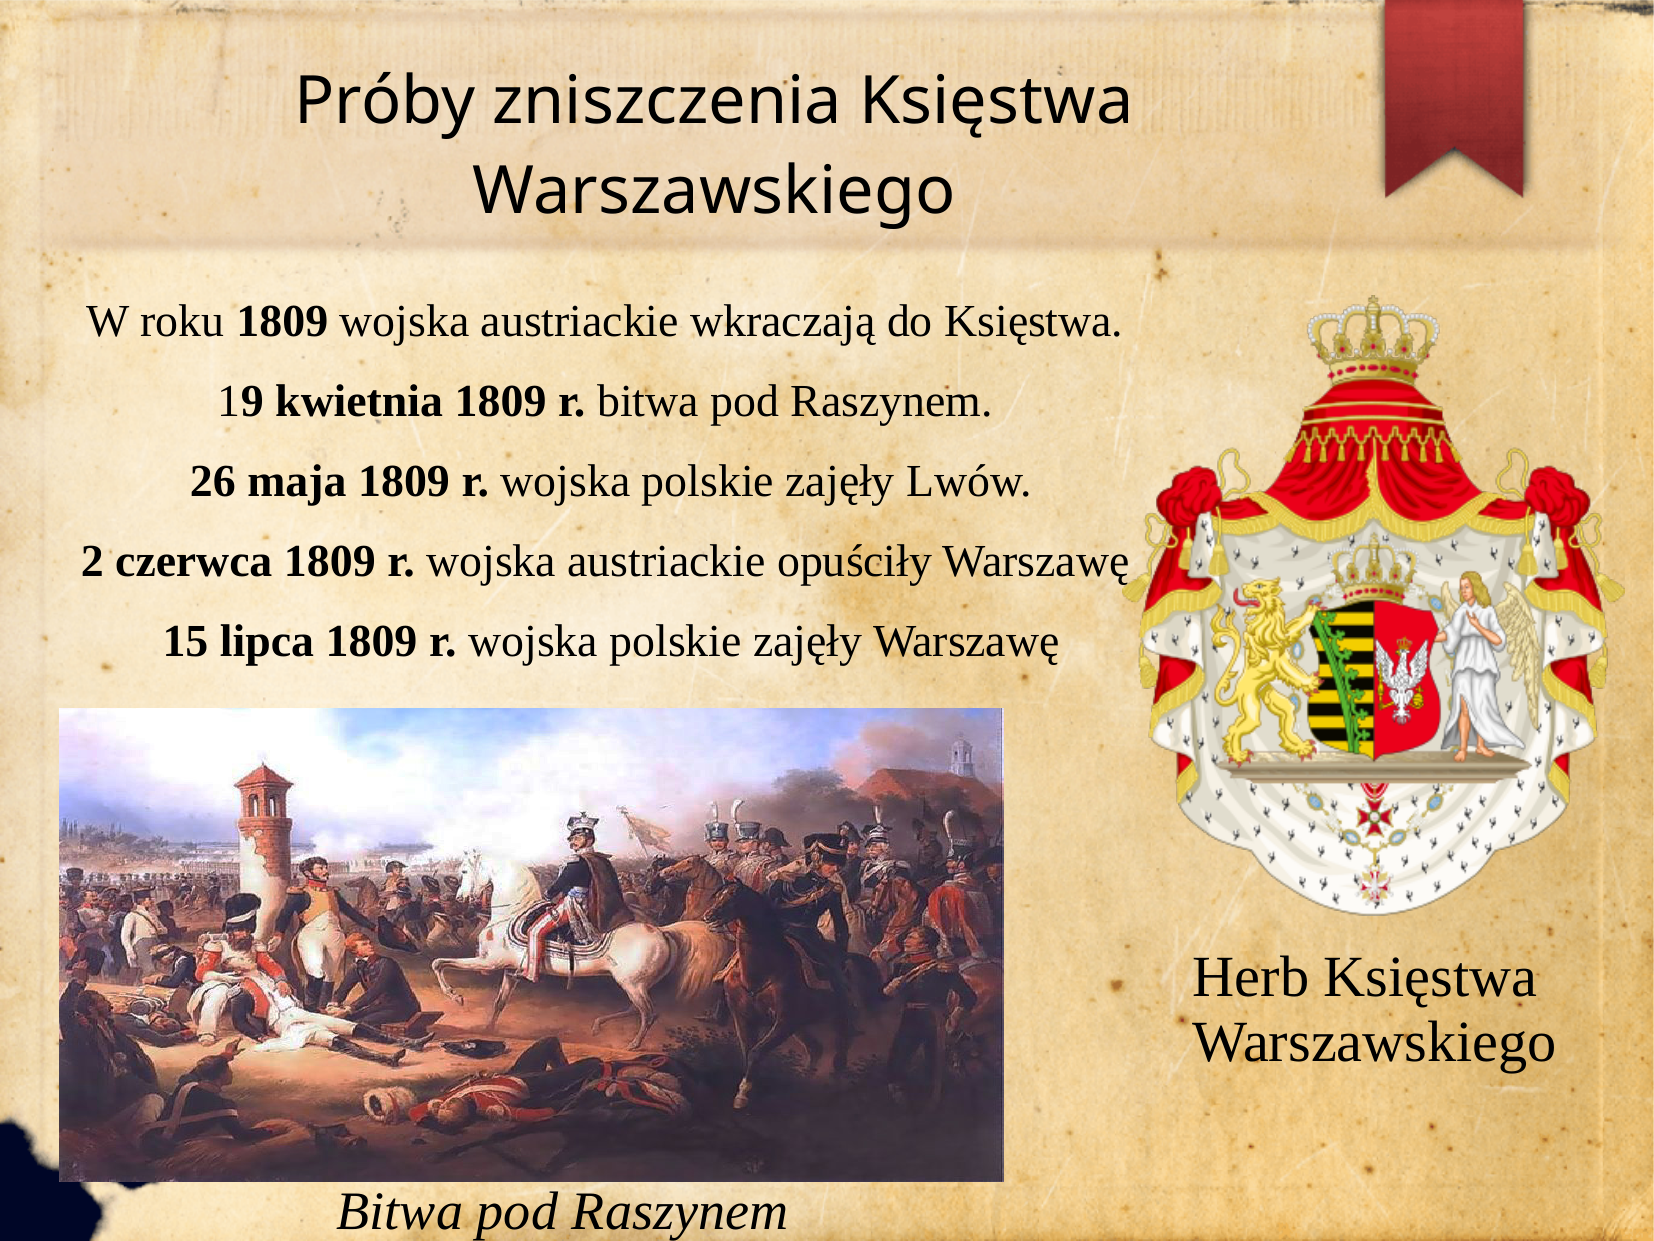

# Próby zniszczenia Księstwa Warszawskiego
W roku 1809 wojska austriackie wkraczają do Księstwa.
19 kwietnia 1809 r. bitwa pod Raszynem.
26 maja 1809 r. wojska polskie zajęły Lwów.
2 czerwca 1809 r. wojska austriackie opuściły Warszawę
15 lipca 1809 r. wojska polskie zajęły Warszawę
Herb Księstwa Warszawskiego
Bitwa pod Raszynem